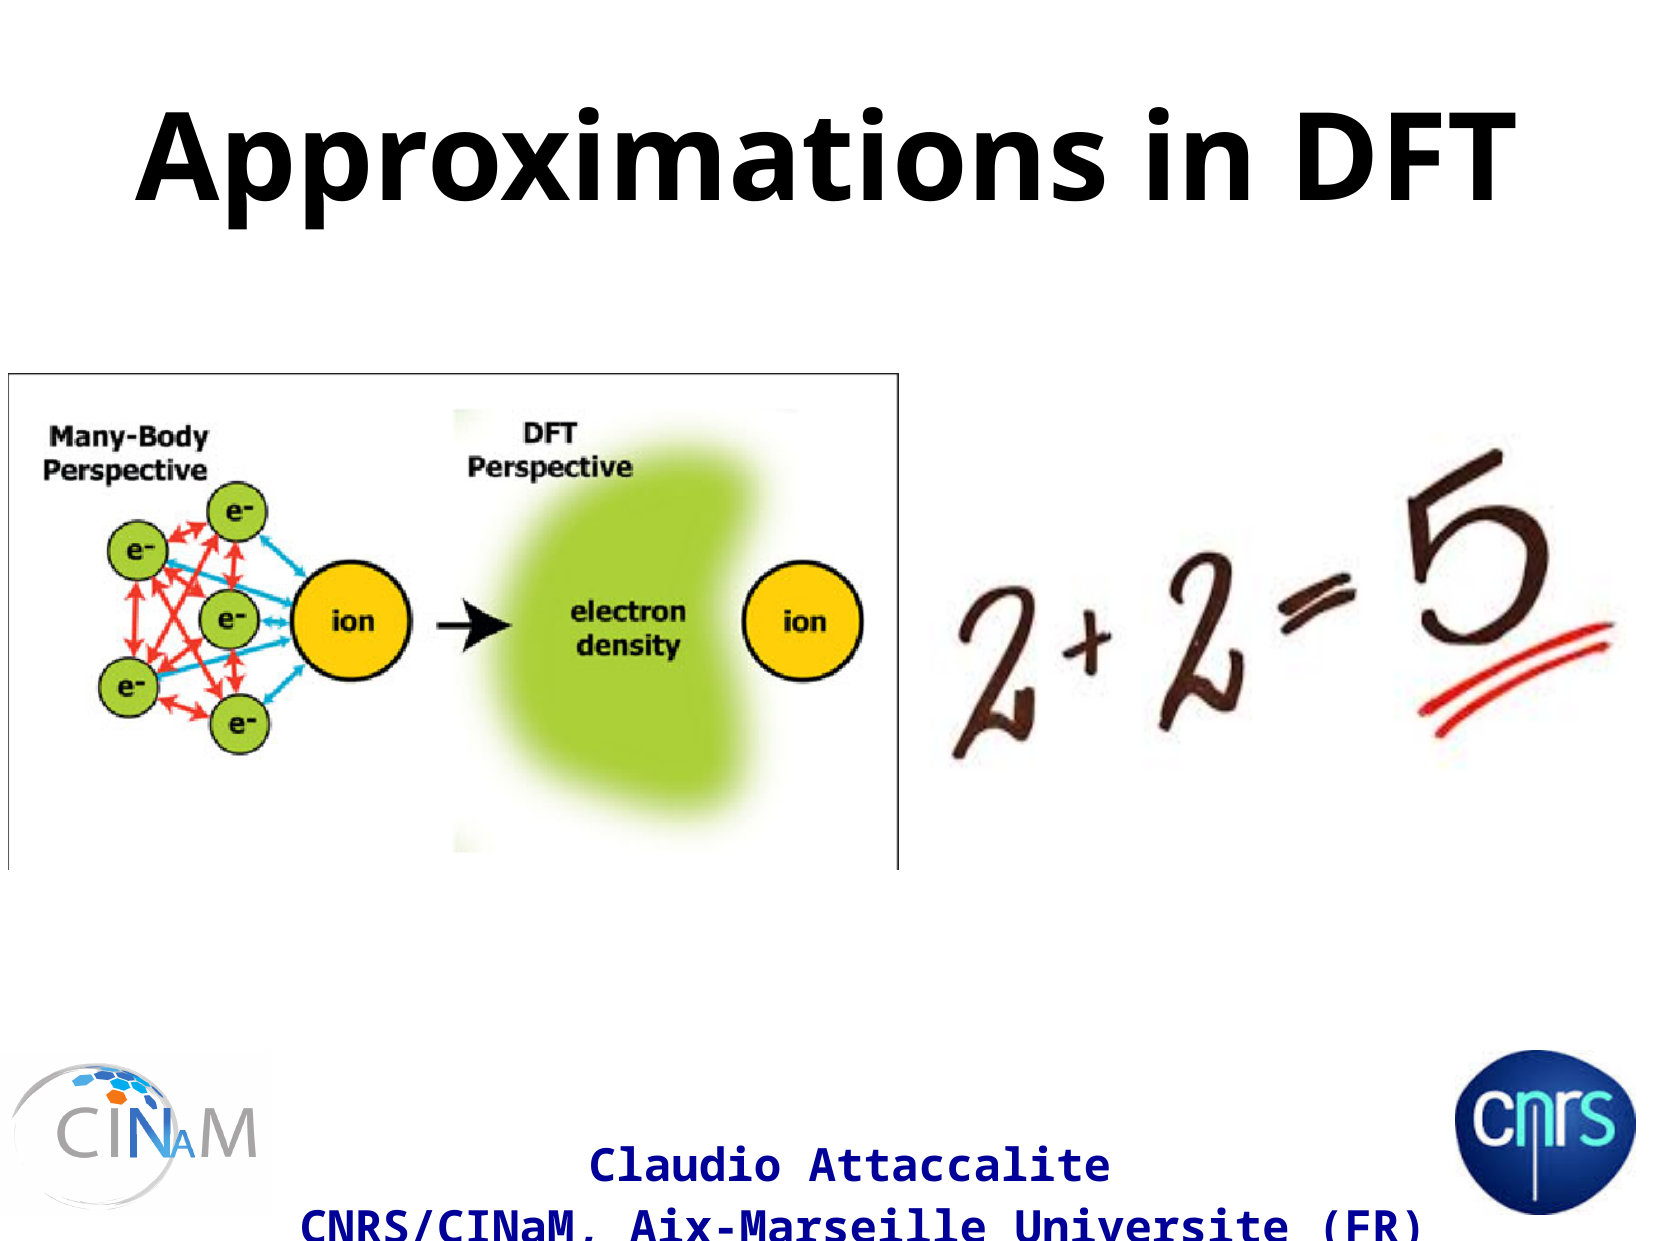

# Approximations in DFT
Claudio Attaccalite
CNRS/CINaM, Aix-Marseille Universite (FR)
Claudio Attaccalite
CNRS/CINaM, Aix-Marseille Universite (FR)
Claudio Attaccalite
CNRS/CINaM, Aix-Marseille Universite (FR)